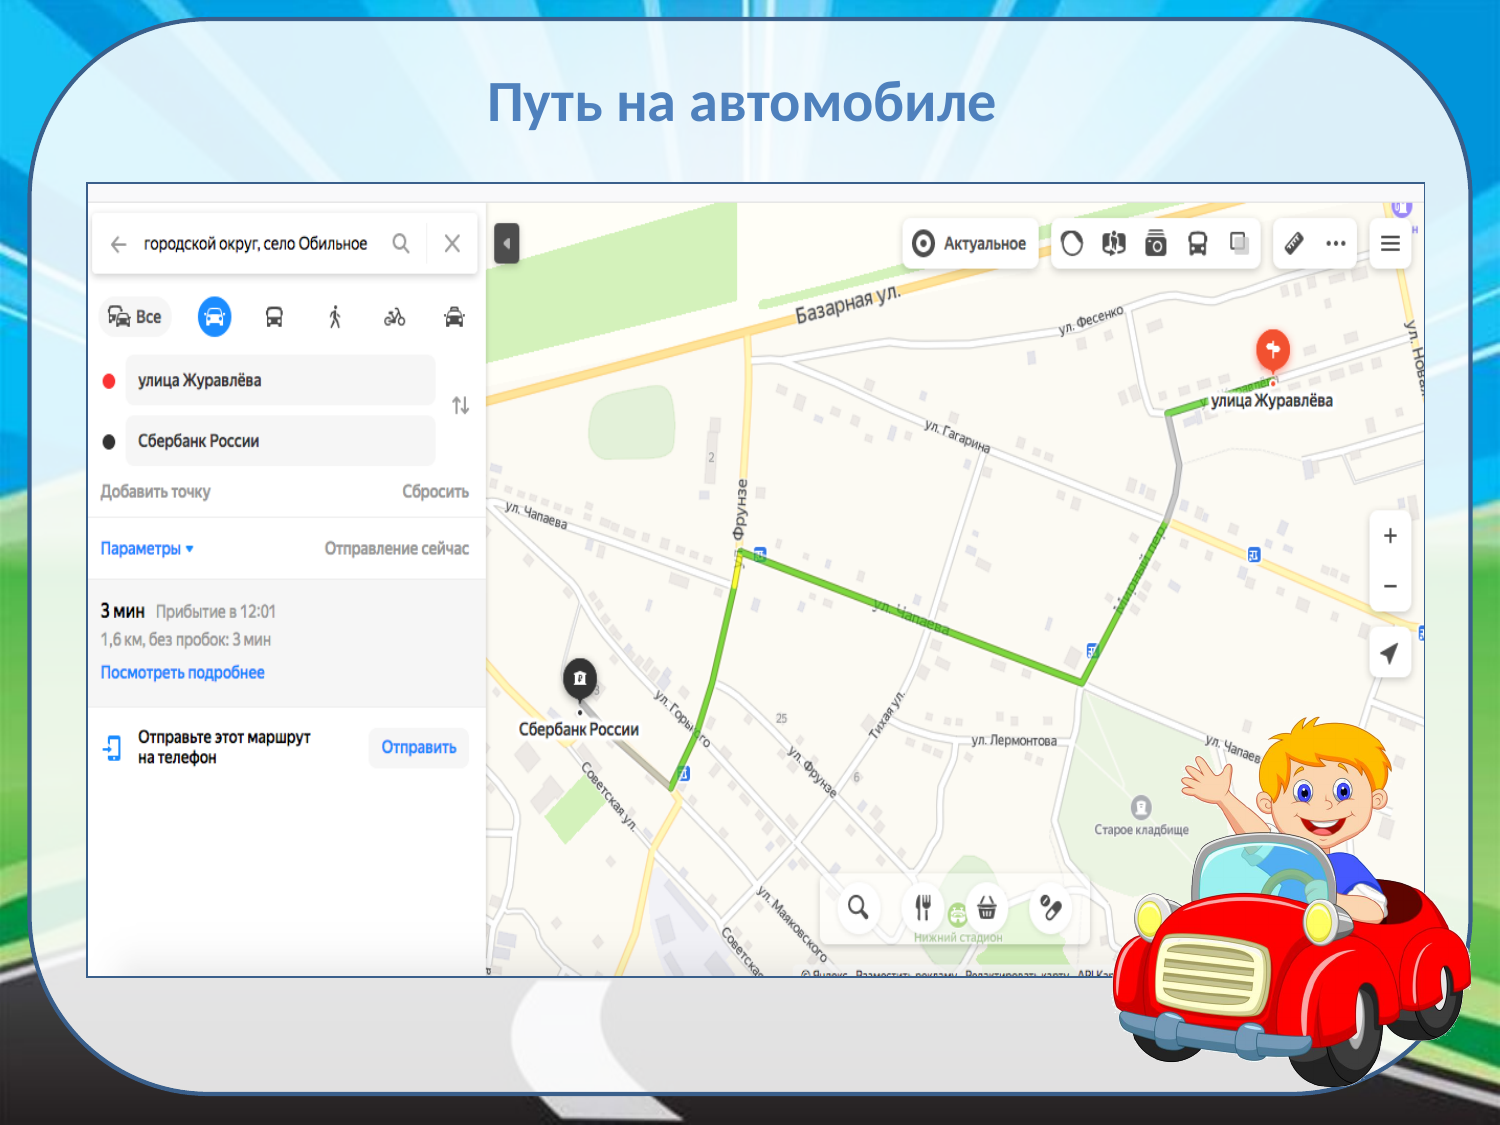

Путь на автомобиле
Фото проложенного маршрута на автомобиле
(при отсутствии удалить слайд)